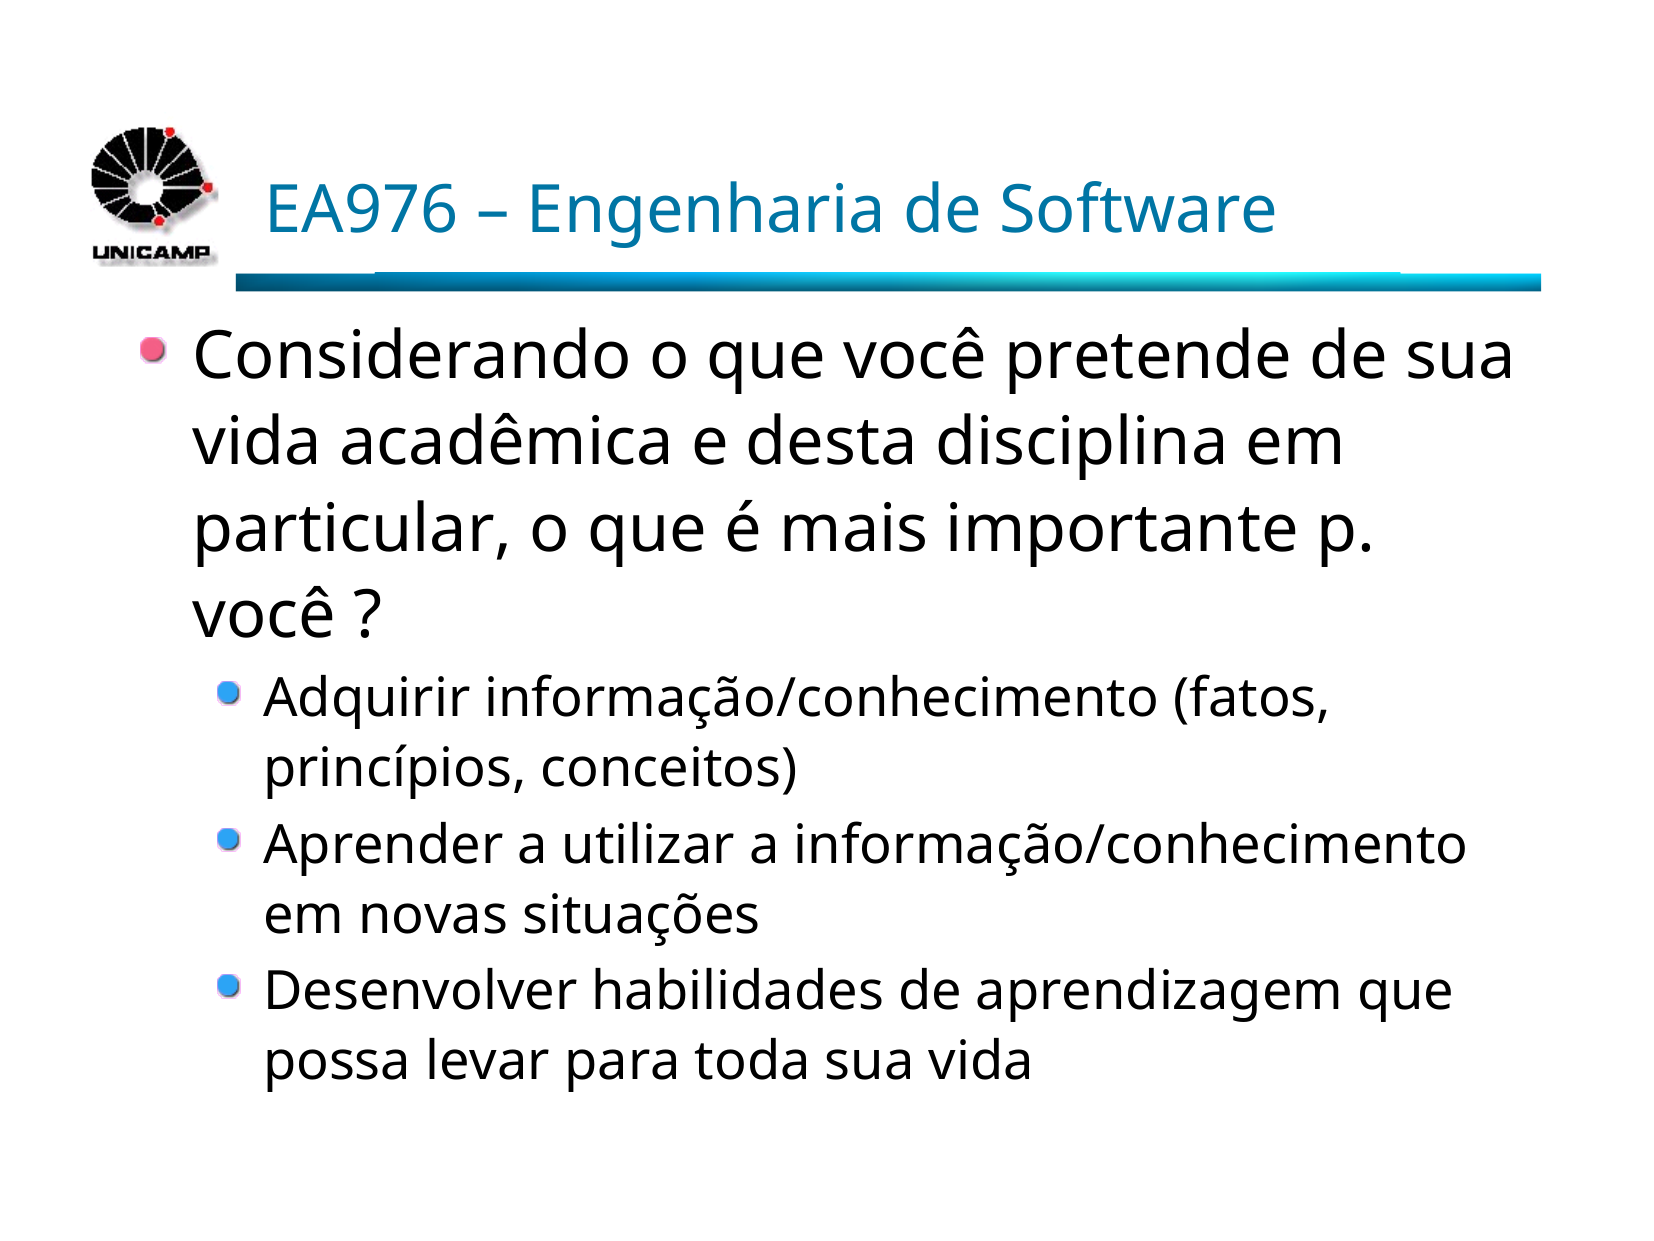

# EA976 – Engenharia de Software
Considerando o que você pretende de sua vida acadêmica e desta disciplina em particular, o que é mais importante p. você ?
Adquirir informação/conhecimento (fatos, princípios, conceitos)
Aprender a utilizar a informação/conhecimento em novas situações
Desenvolver habilidades de aprendizagem que possa levar para toda sua vida